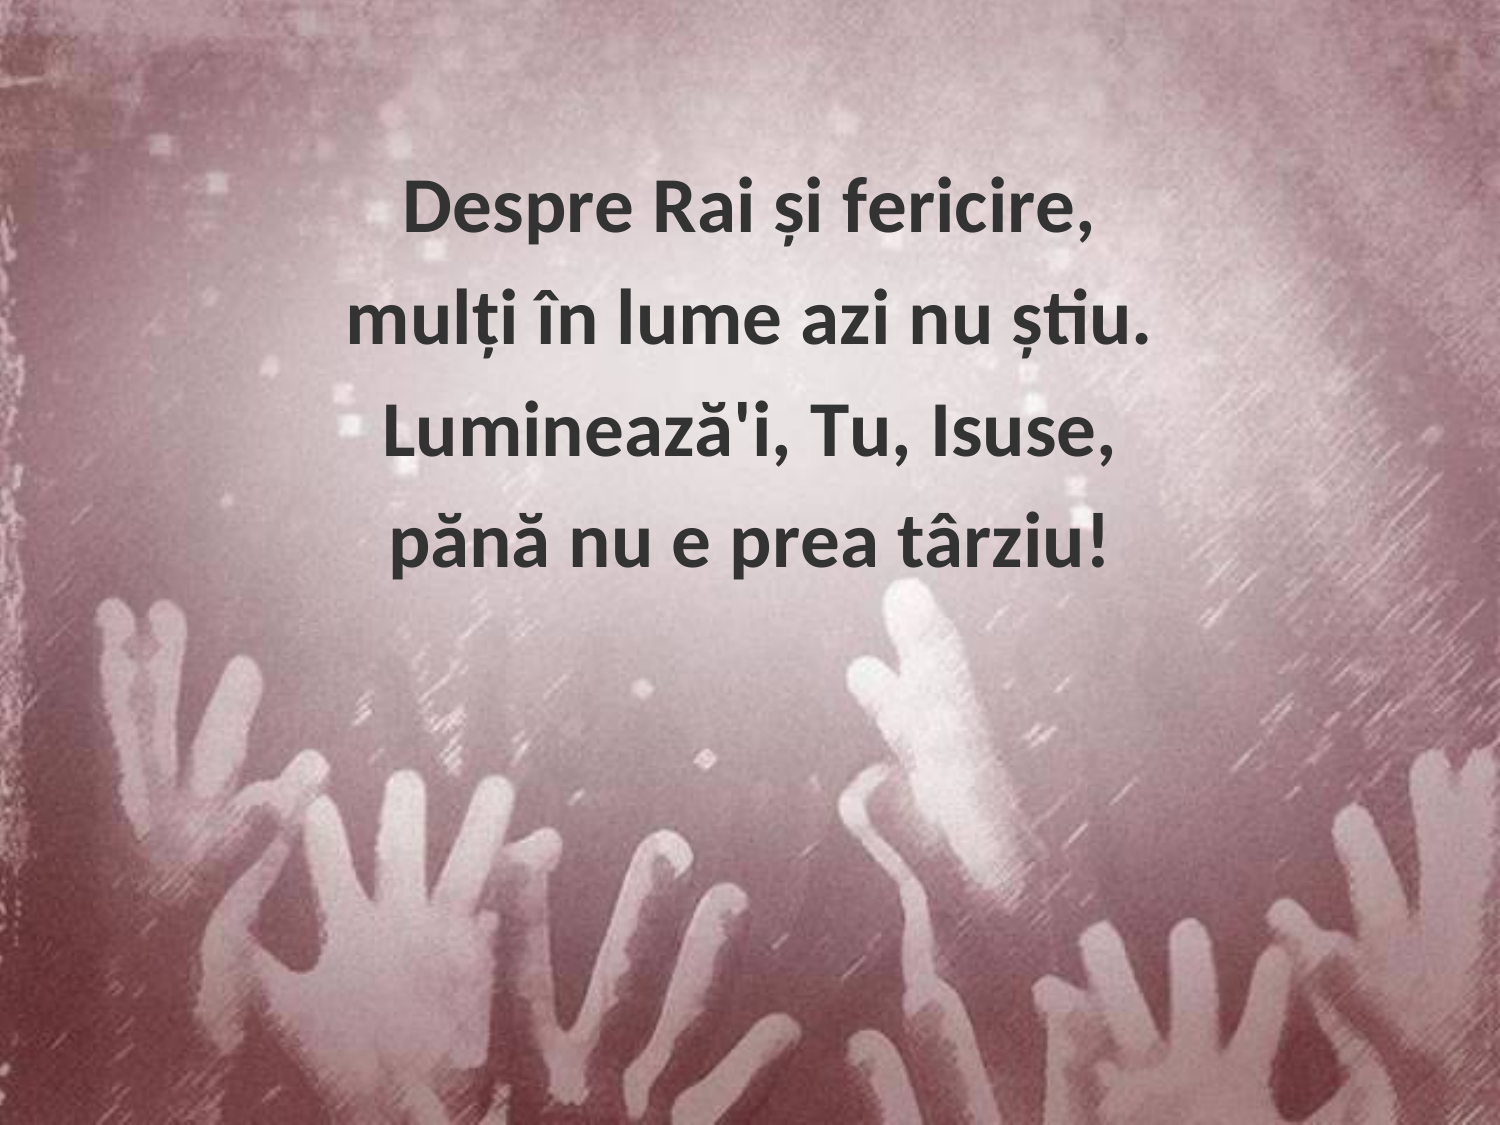

Despre Rai şi fericire,
mulţi în lume azi nu ştiu.
Luminează'i, Tu, Isuse,
pănă nu e prea târziu!